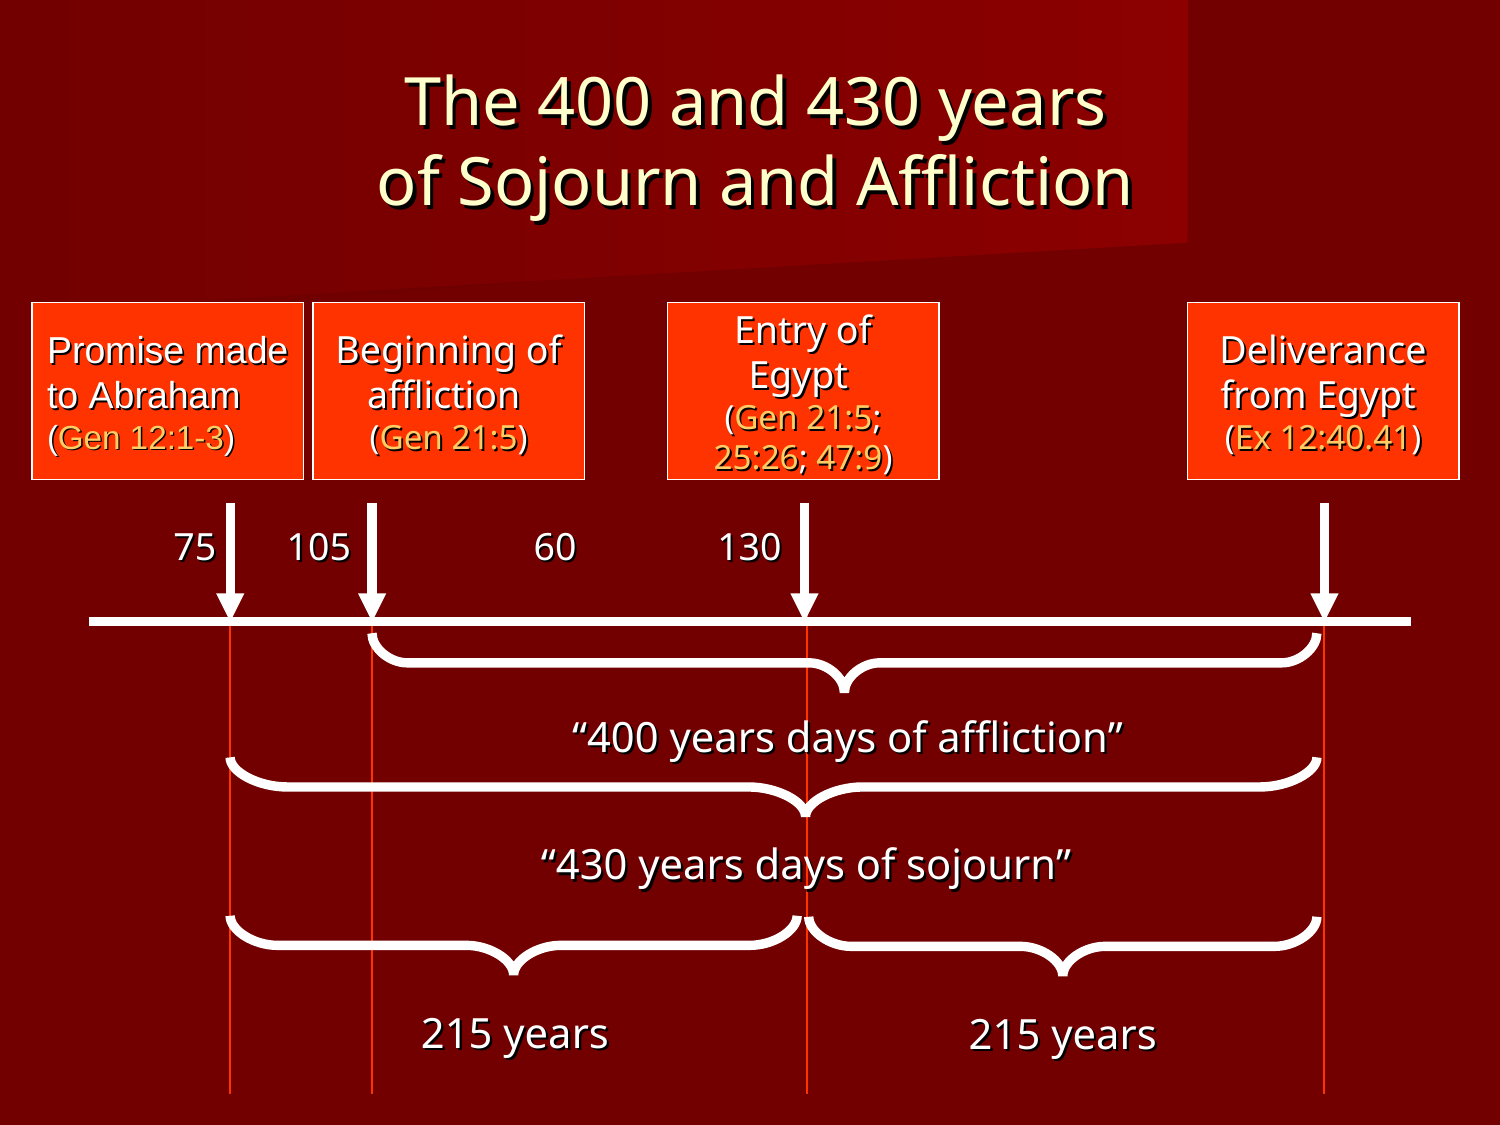

# The 400 and 430 years of Sojourn and Affliction
Promise made to Abraham
(Gen 12:1-3)
Beginning of affliction
(Gen 21:5)
Entry of Egypt
(Gen 21:5; 25:26; 47:9)
Deliverance from Egypt
(Ex 12:40.41)
75
105
60
130
“400 years days of affliction”
“430 years days of sojourn”
215 years
215 years